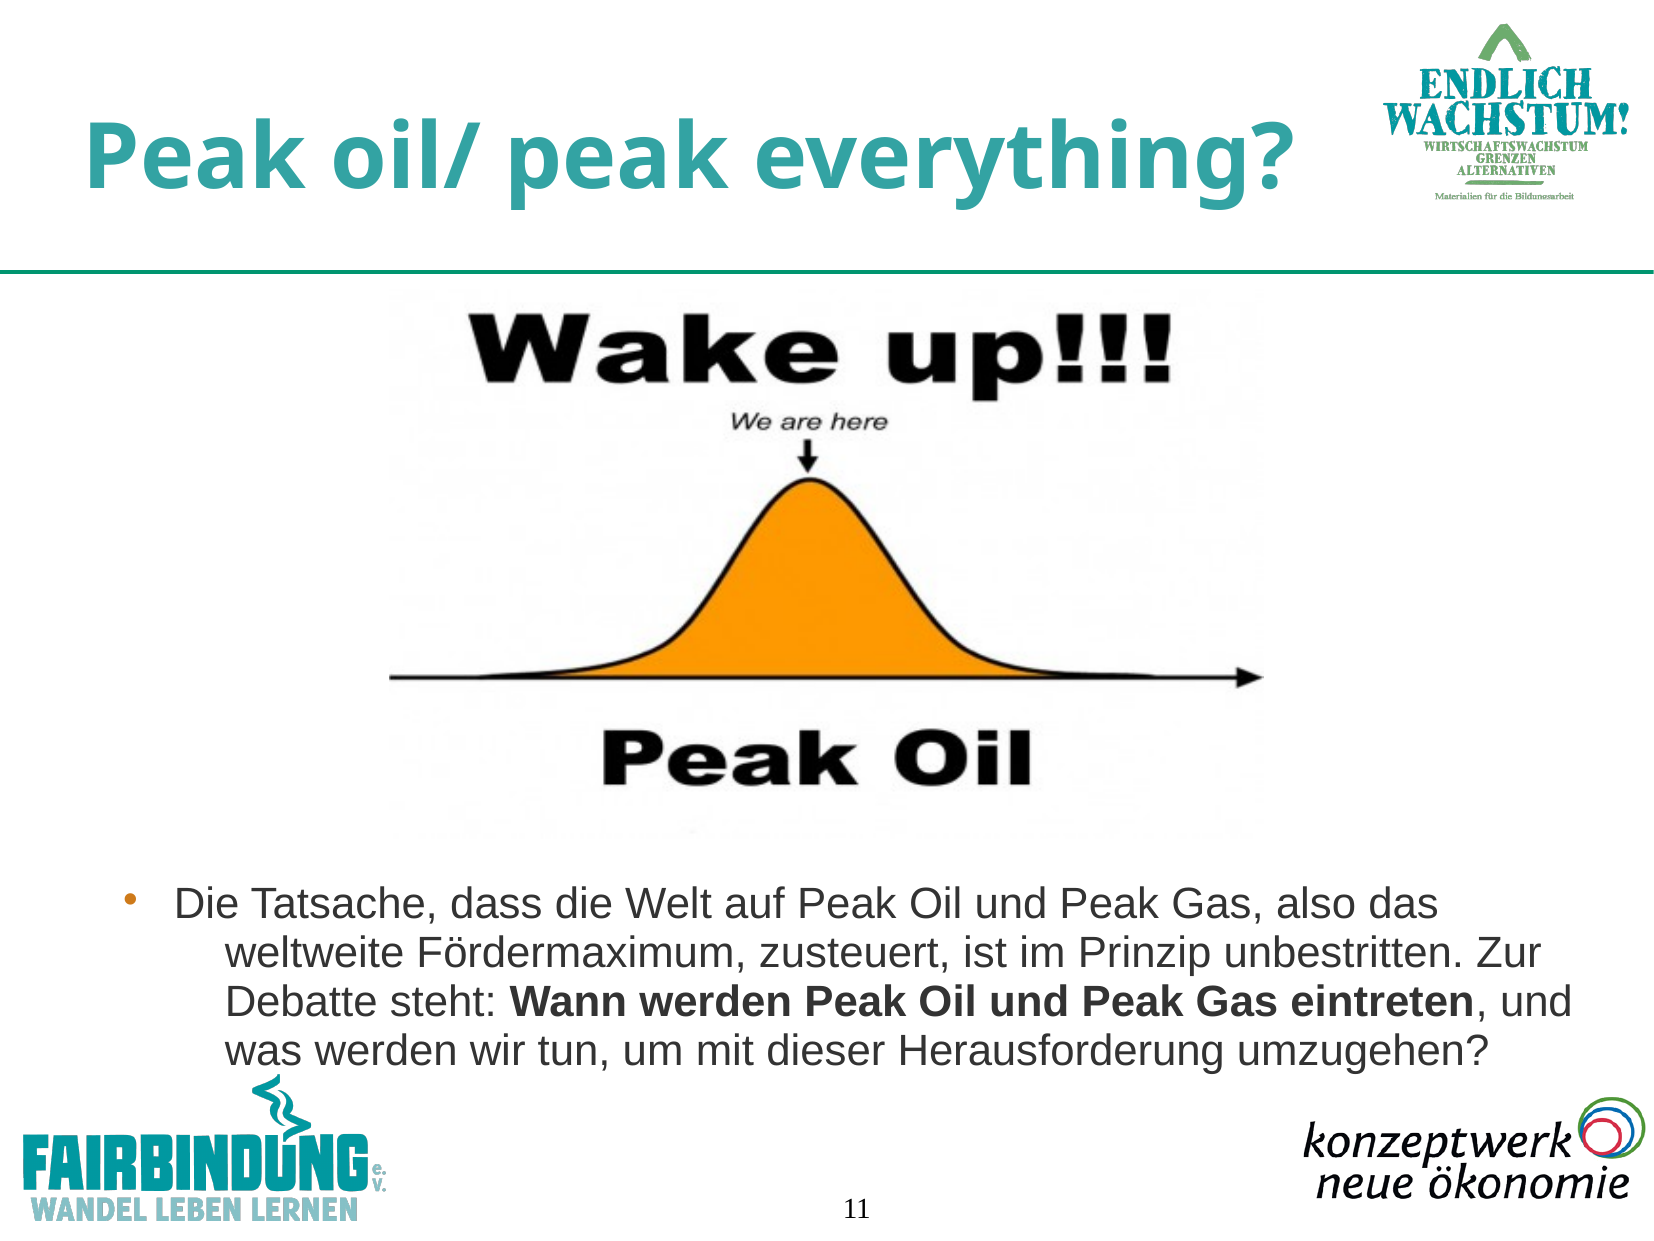

Peak oil/ peak everything?
#
Die Tatsache, dass die Welt auf Peak Oil und Peak Gas, also das weltweite Fördermaximum, zusteuert, ist im Prinzip unbestritten. Zur Debatte steht: Wann werden Peak Oil und Peak Gas eintreten, und was werden wir tun, um mit dieser Herausforderung umzugehen?
Quelle: motortalk.de
11